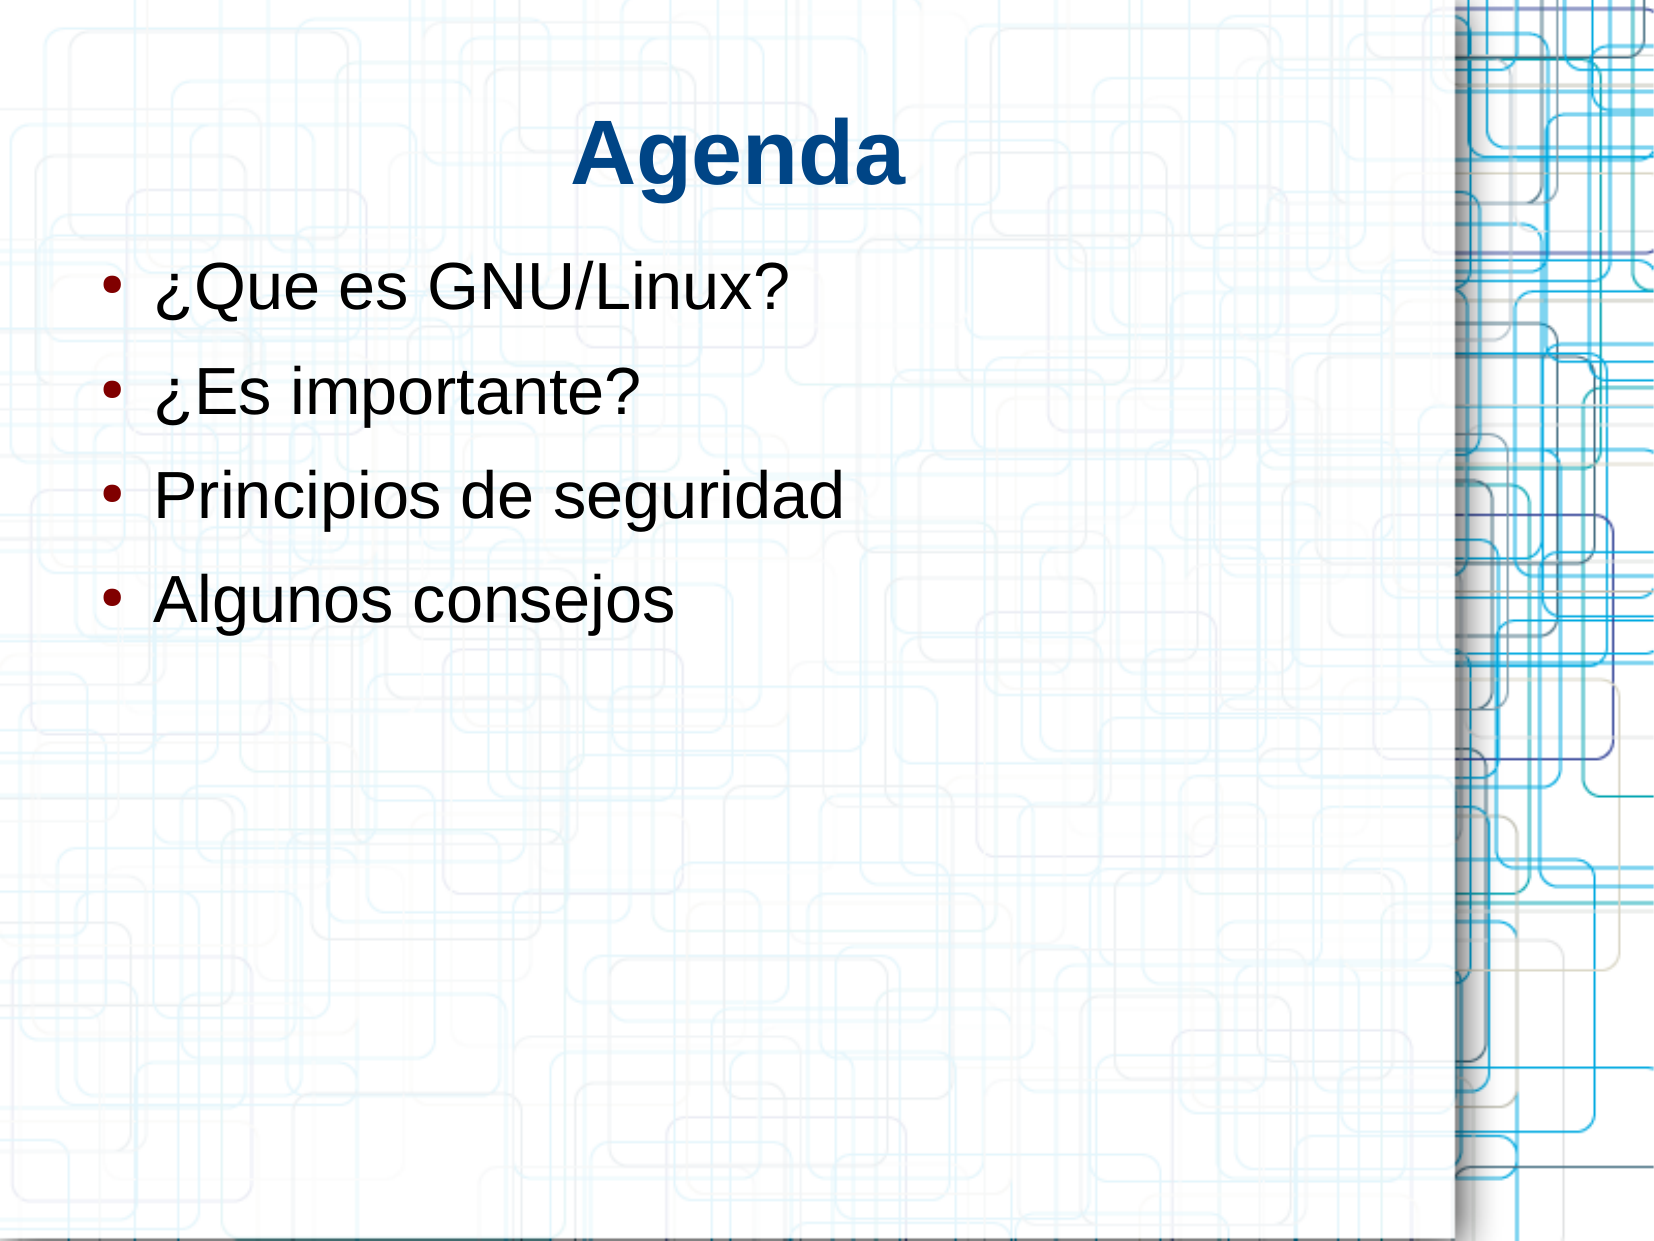

# Agenda
¿Que es GNU/Linux?
¿Es importante?
Principios de seguridad
Algunos consejos